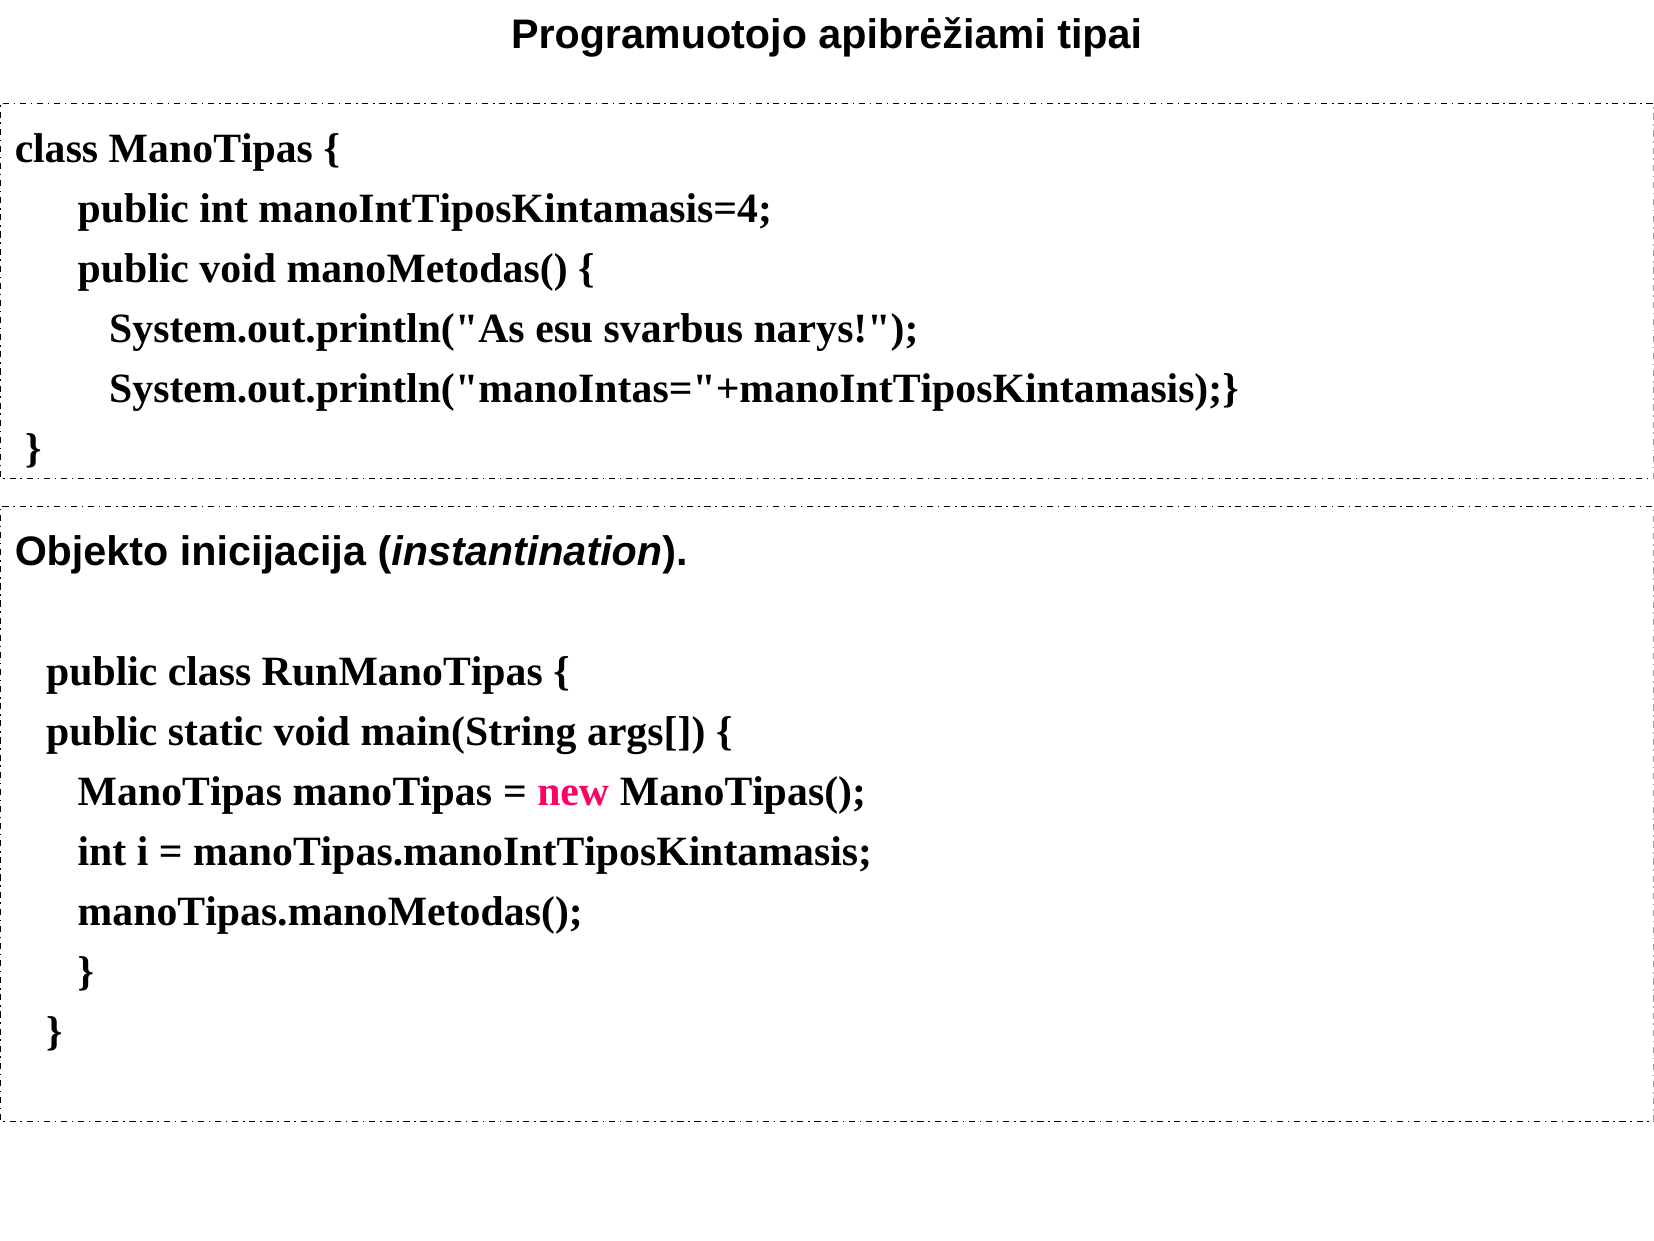

Programuotojo apibrėžiami tipai
class ManoTipas {
 public int manoIntTiposKintamasis=4;
 public void manoMetodas() {
 System.out.println("As esu svarbus narys!");
 System.out.println("manoIntas="+manoIntTiposKintamasis);}
 }
Objekto inicijacija (instantination).
 public class RunManoTipas {
 public static void main(String args[]) {
  ManoTipas manoTipas = new ManoTipas();
 int i = manoTipas.manoIntTiposKintamasis;
 manoTipas.manoMetodas();
 }
 }